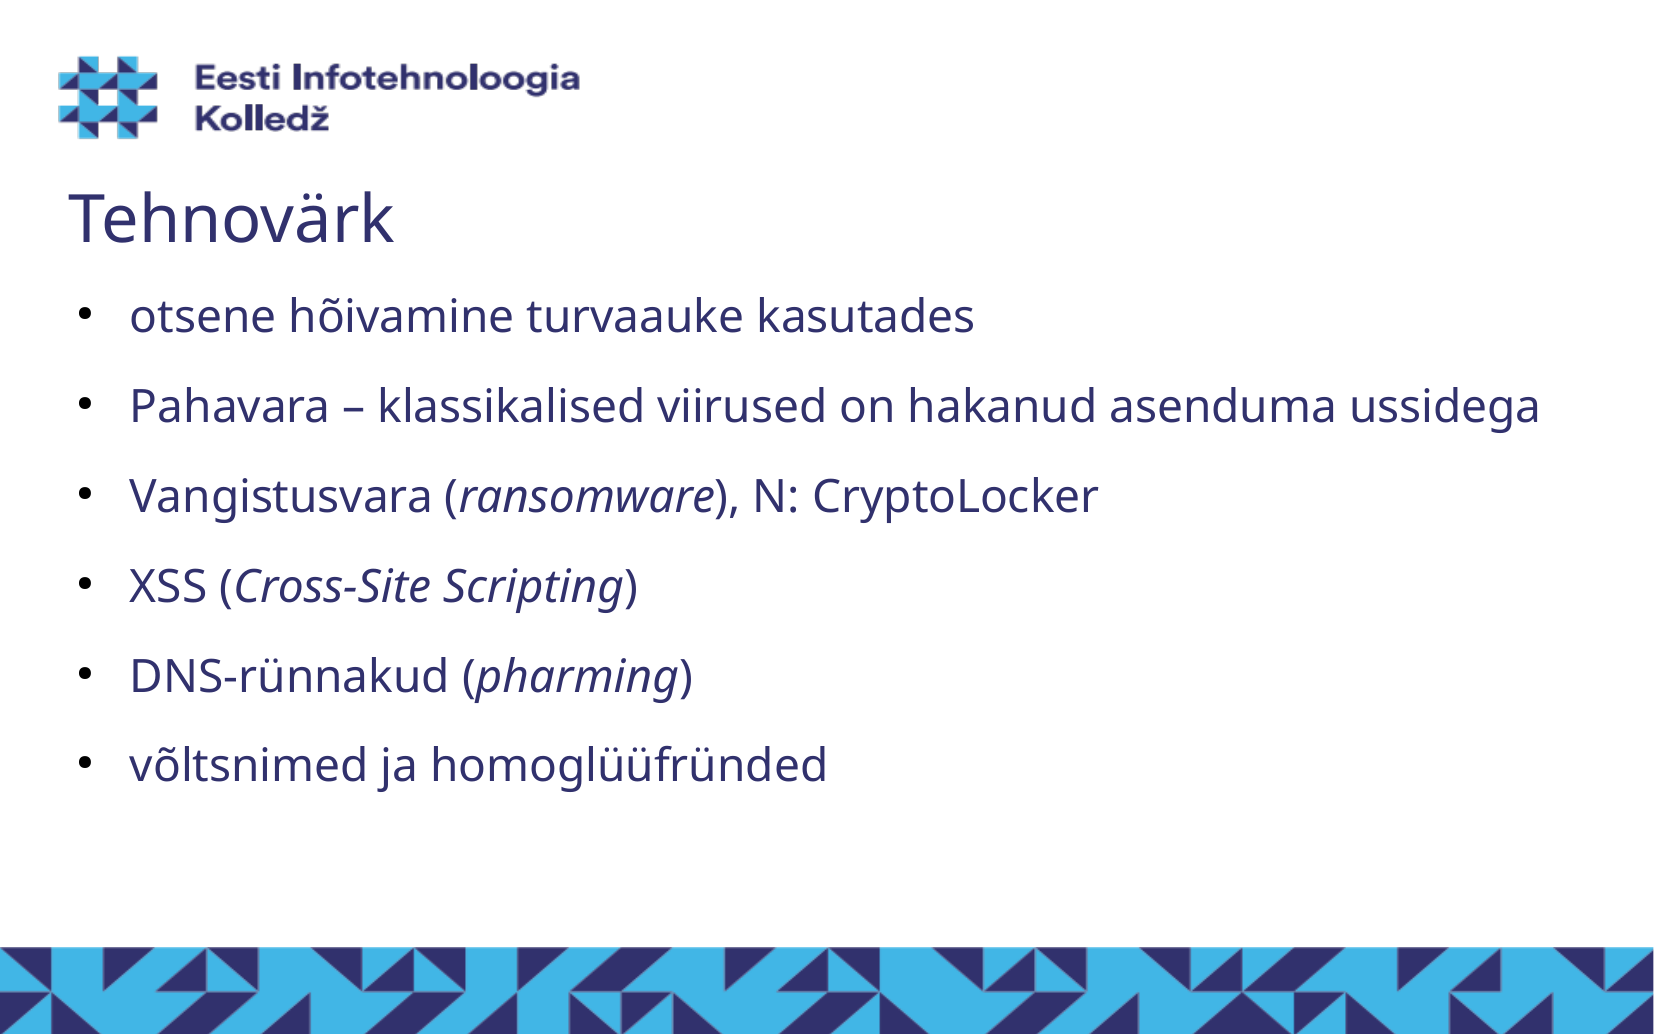

# Tehnovärk
otsene hõivamine turvaauke kasutades
Pahavara – klassikalised viirused on hakanud asenduma ussidega
Vangistusvara (ransomware), N: CryptoLocker
XSS (Cross-Site Scripting)
DNS-rünnakud (pharming)
võltsnimed ja homoglüüfründed